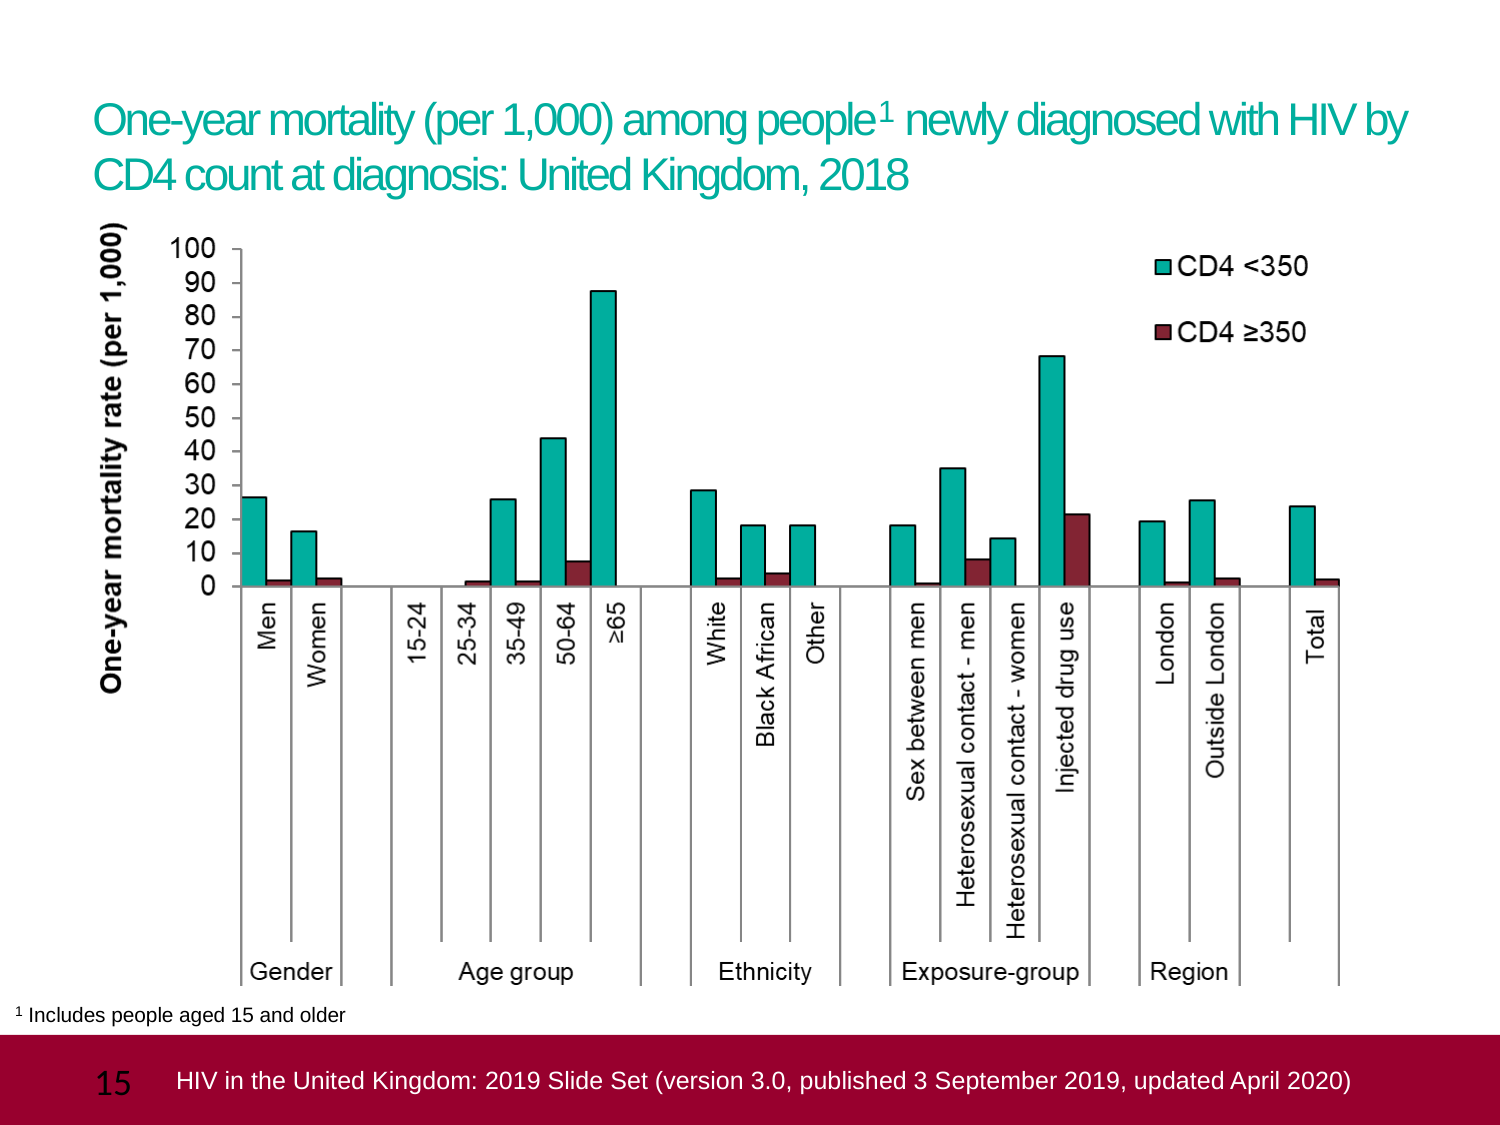

# One-year mortality (per 1,000) among people1 newly diagnosed with HIV by CD4 count at diagnosis: United Kingdom, 2018
1 Includes people aged 15 and older
 1
HIV in the United Kingdom: 2019 Slide Set (version 3.0, published 3 September 2019, updated April 2020)